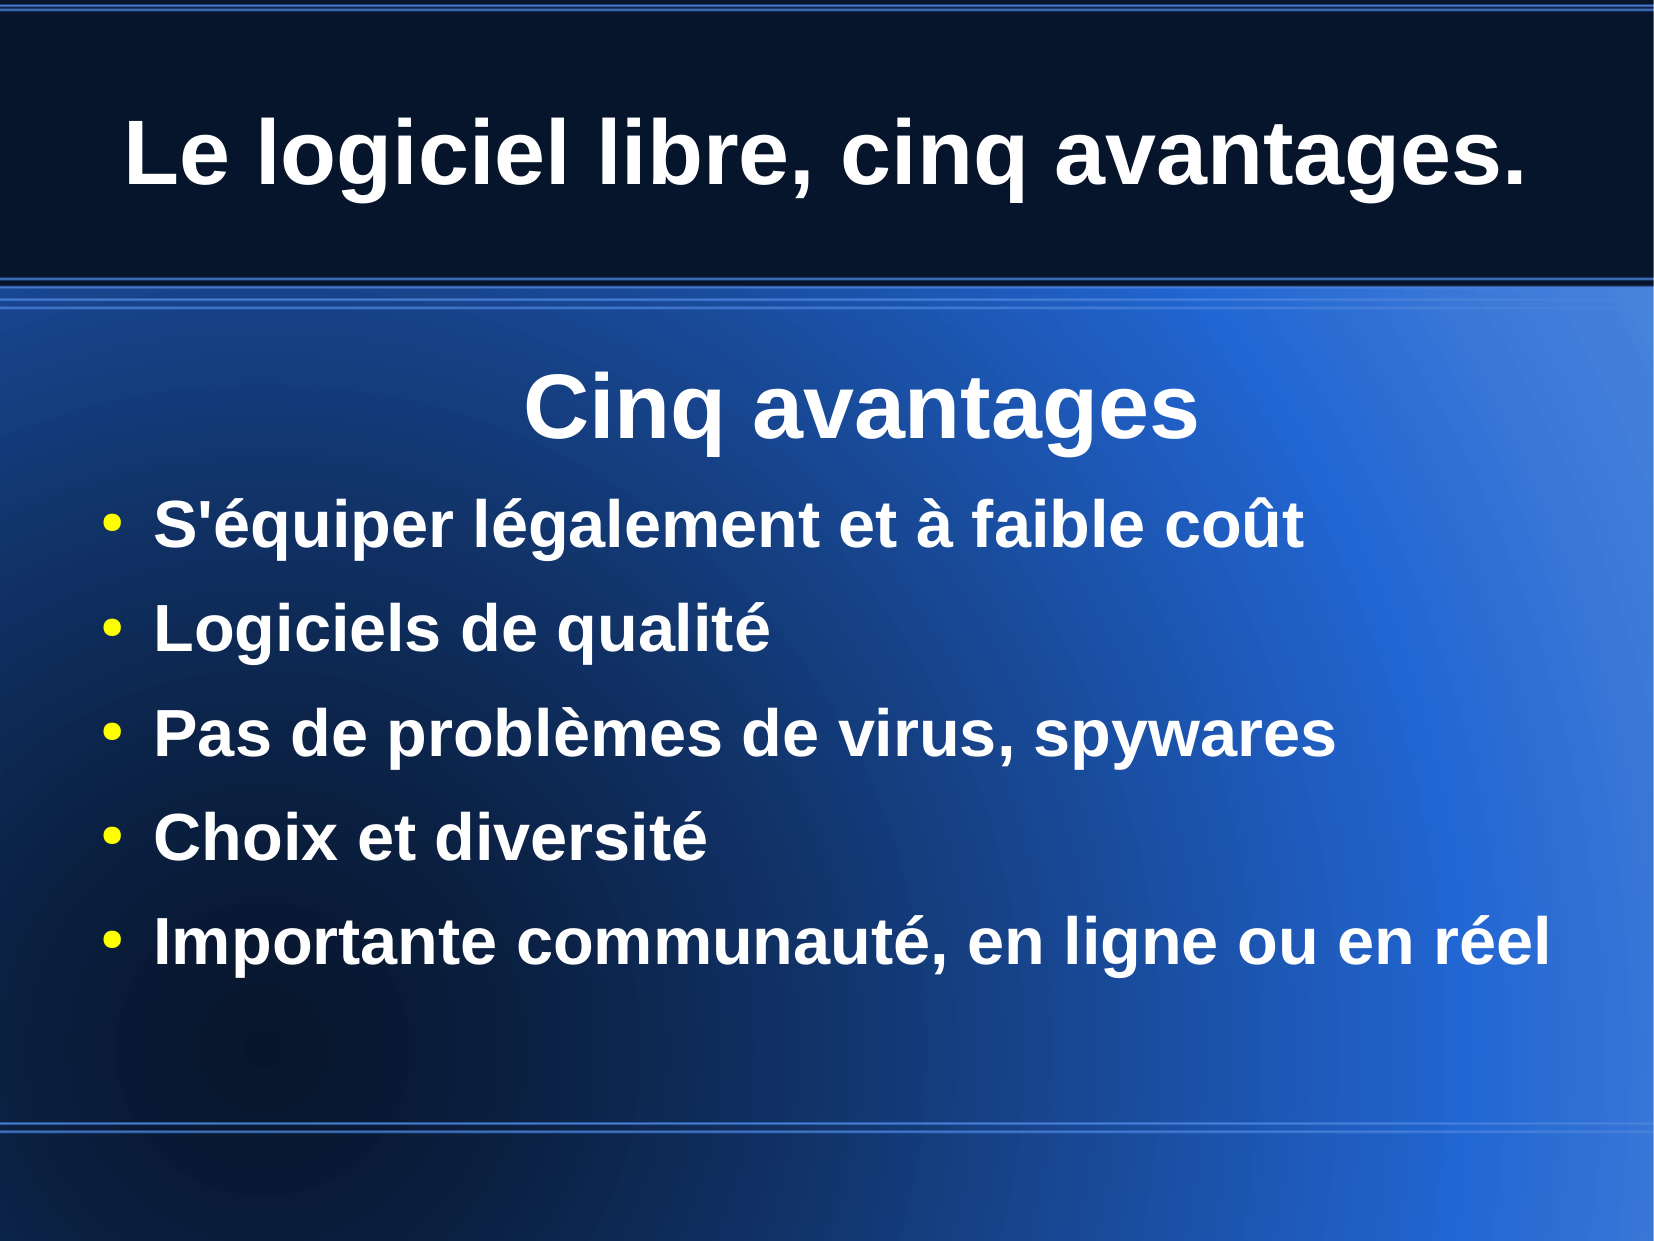

# Le logiciel libre, cinq avantages.
Cinq avantages
S'équiper légalement et à faible coût
Logiciels de qualité
Pas de problèmes de virus, spywares
Choix et diversité
Importante communauté, en ligne ou en réel